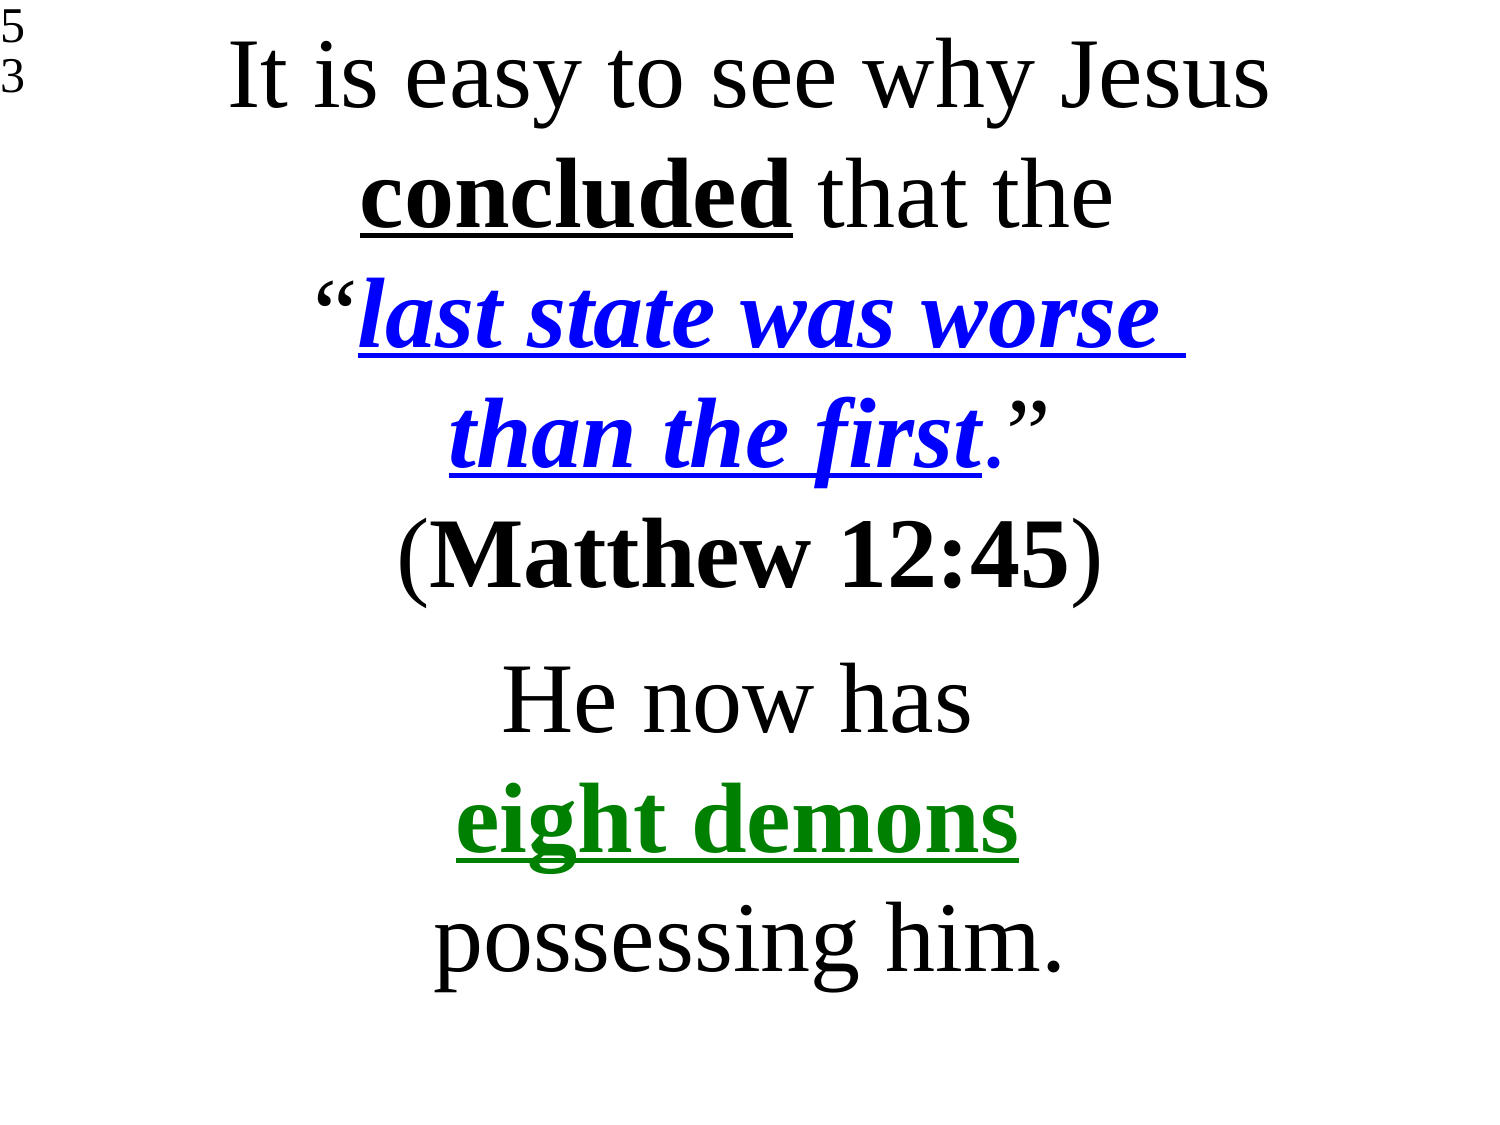

It is easy to see why Jesus concluded that the
“last state was worse
than the first.”
(Matthew 12:45)
He now has
eight demons
possessing him.